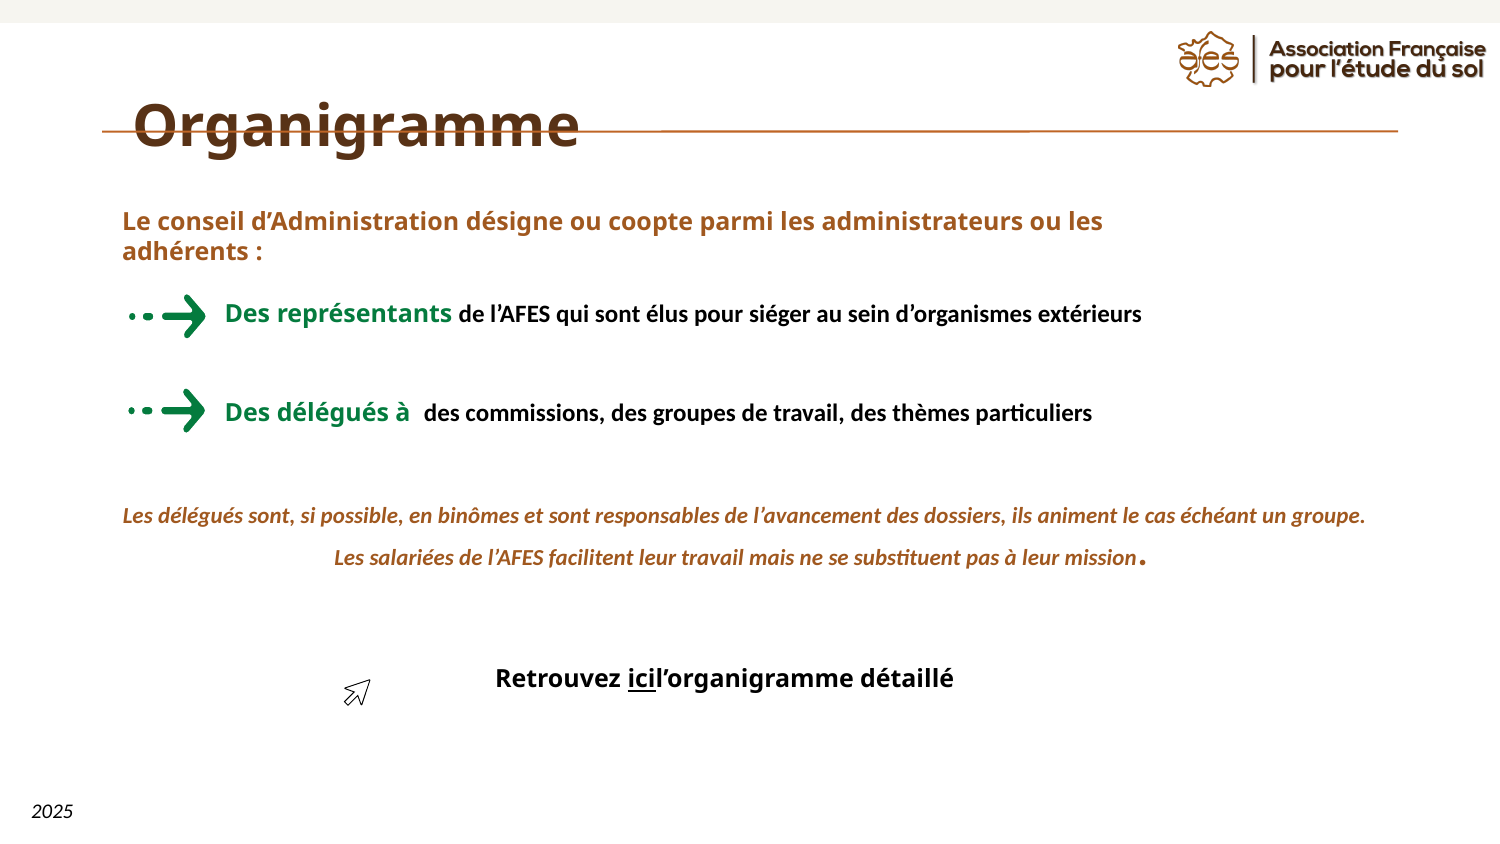

# Organigramme
Le conseil d’Administration désigne ou coopte parmi les administrateurs ou les adhérents :
Des représentants de l’AFES qui sont élus pour siéger au sein d’organismes extérieurs
Des délégués à des commissions, des groupes de travail, des thèmes particuliers
Les délégués sont, si possible, en binômes et sont responsables de l’avancement des dossiers, ils animent le cas échéant un groupe. Les salariées de l’AFES facilitent leur travail mais ne se substituent pas à leur mission.
Retrouvez icil’organigramme détaillé
2025